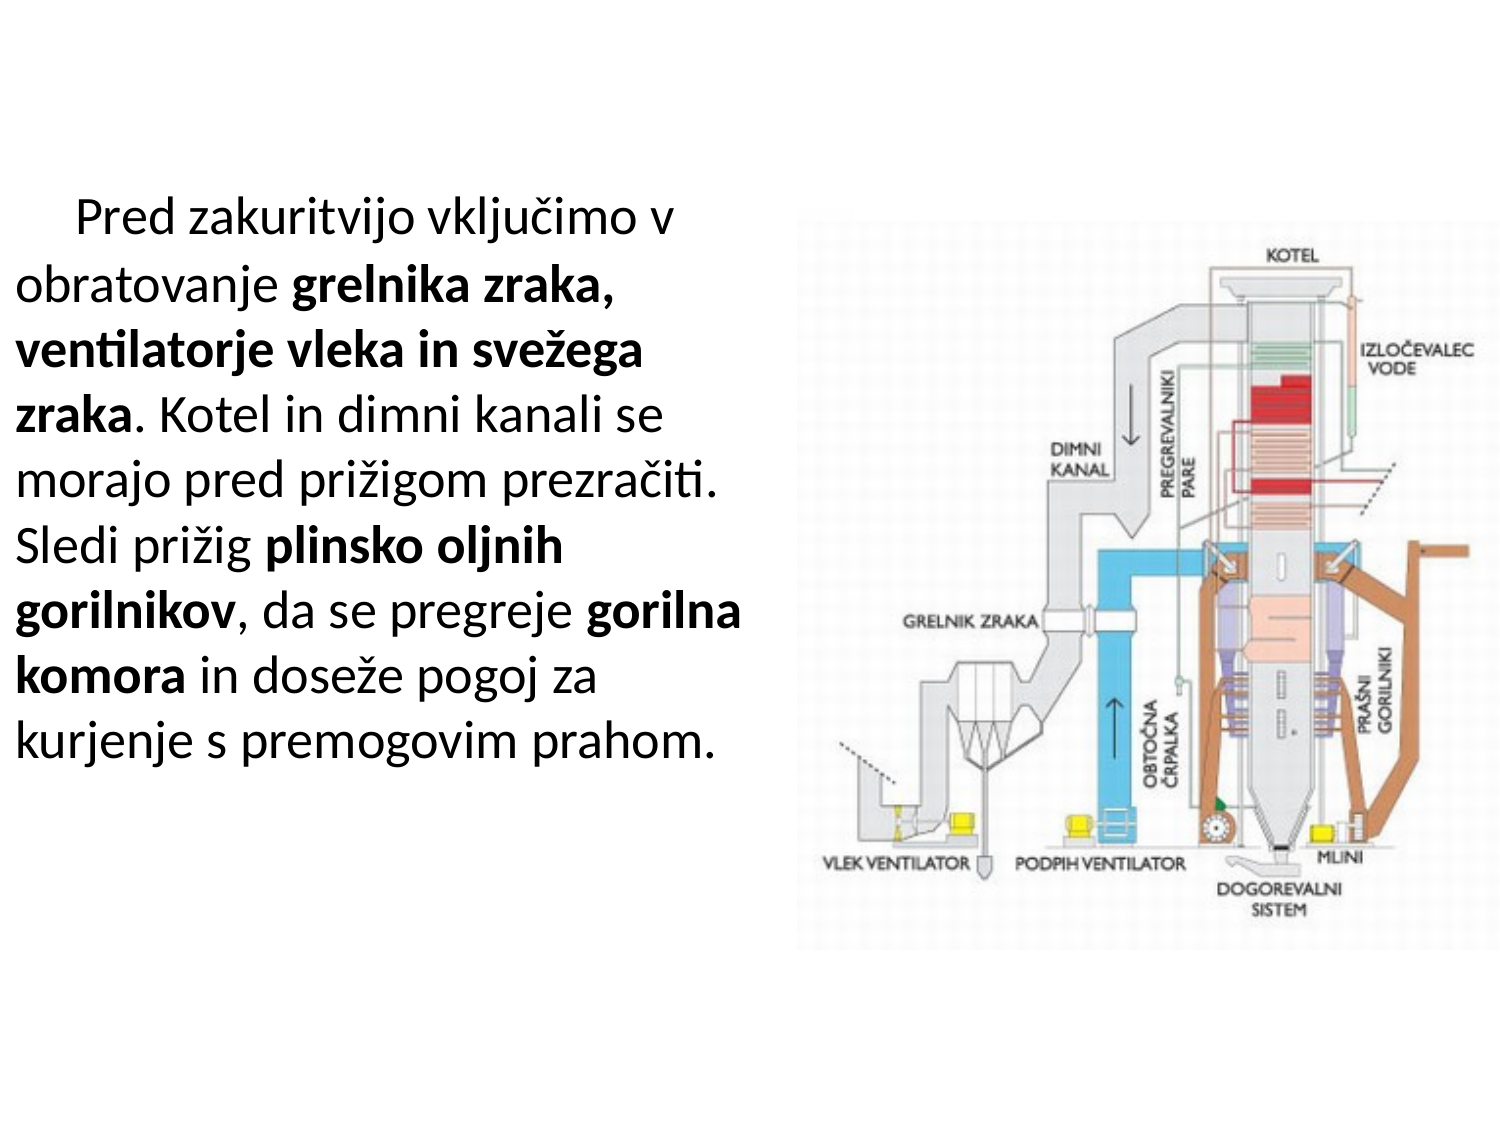

# Pred zakuritvijo vključimo v obratovanje grelnika zraka, ventilatorje vleka in svežega zraka. Kotel in dimni kanali se morajo pred prižigom prezračiti. Sledi prižig plinsko oljnih gorilnikov, da se pregreje gorilna komora in doseže pogoj za kurjenje s premogovim prahom.